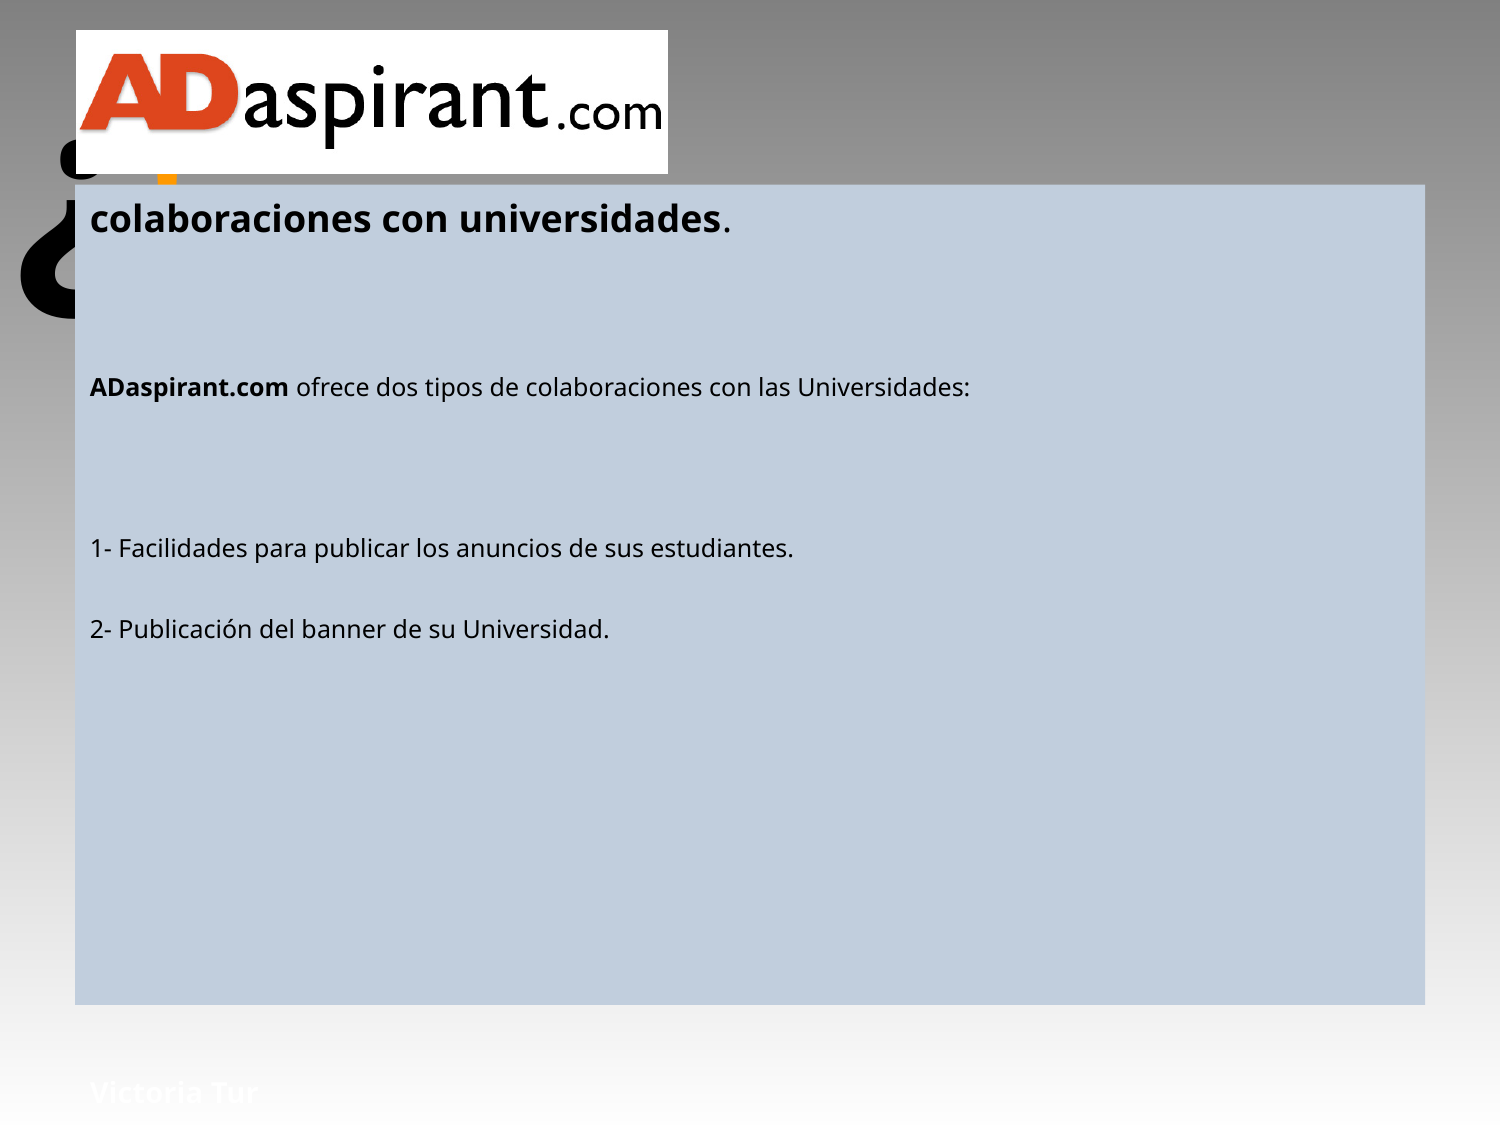

# colaboraciones con universidades.
ADaspirant.com ofrece dos tipos de colaboraciones con las Universidades:
1- Facilidades para publicar los anuncios de sus estudiantes.
2- Publicación del banner de su Universidad.